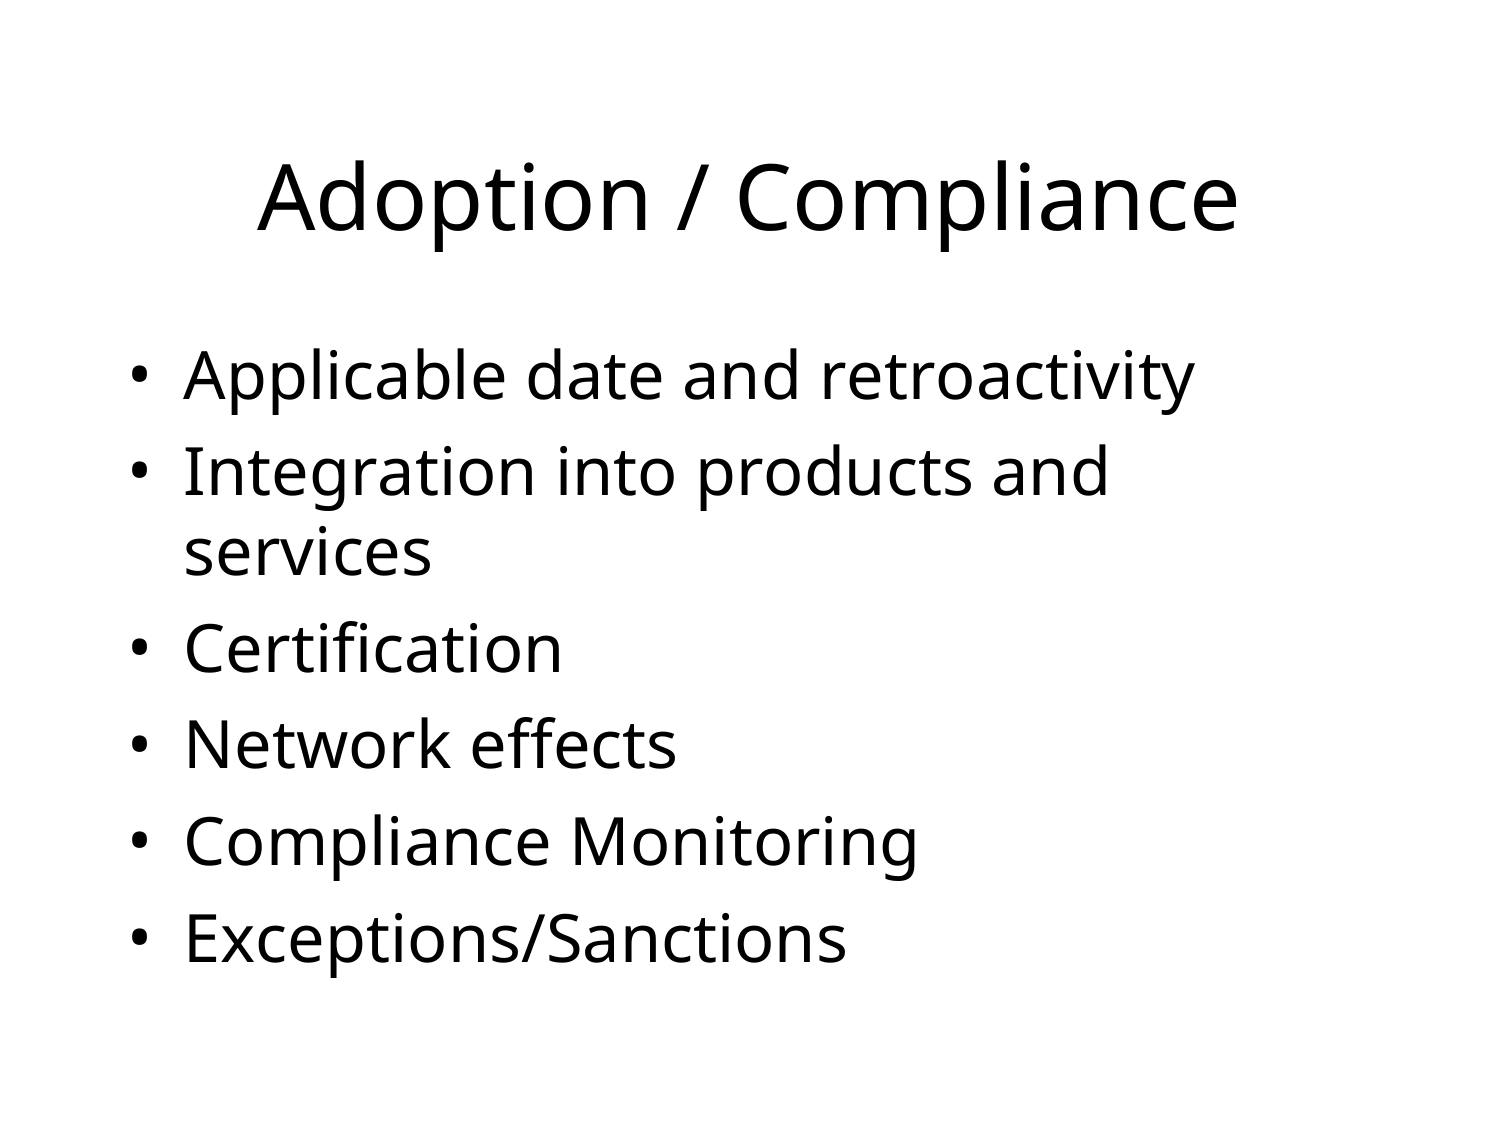

# Adoption / Compliance
Applicable date and retroactivity
Integration into products and services
Certification
Network effects
Compliance Monitoring
Exceptions/Sanctions